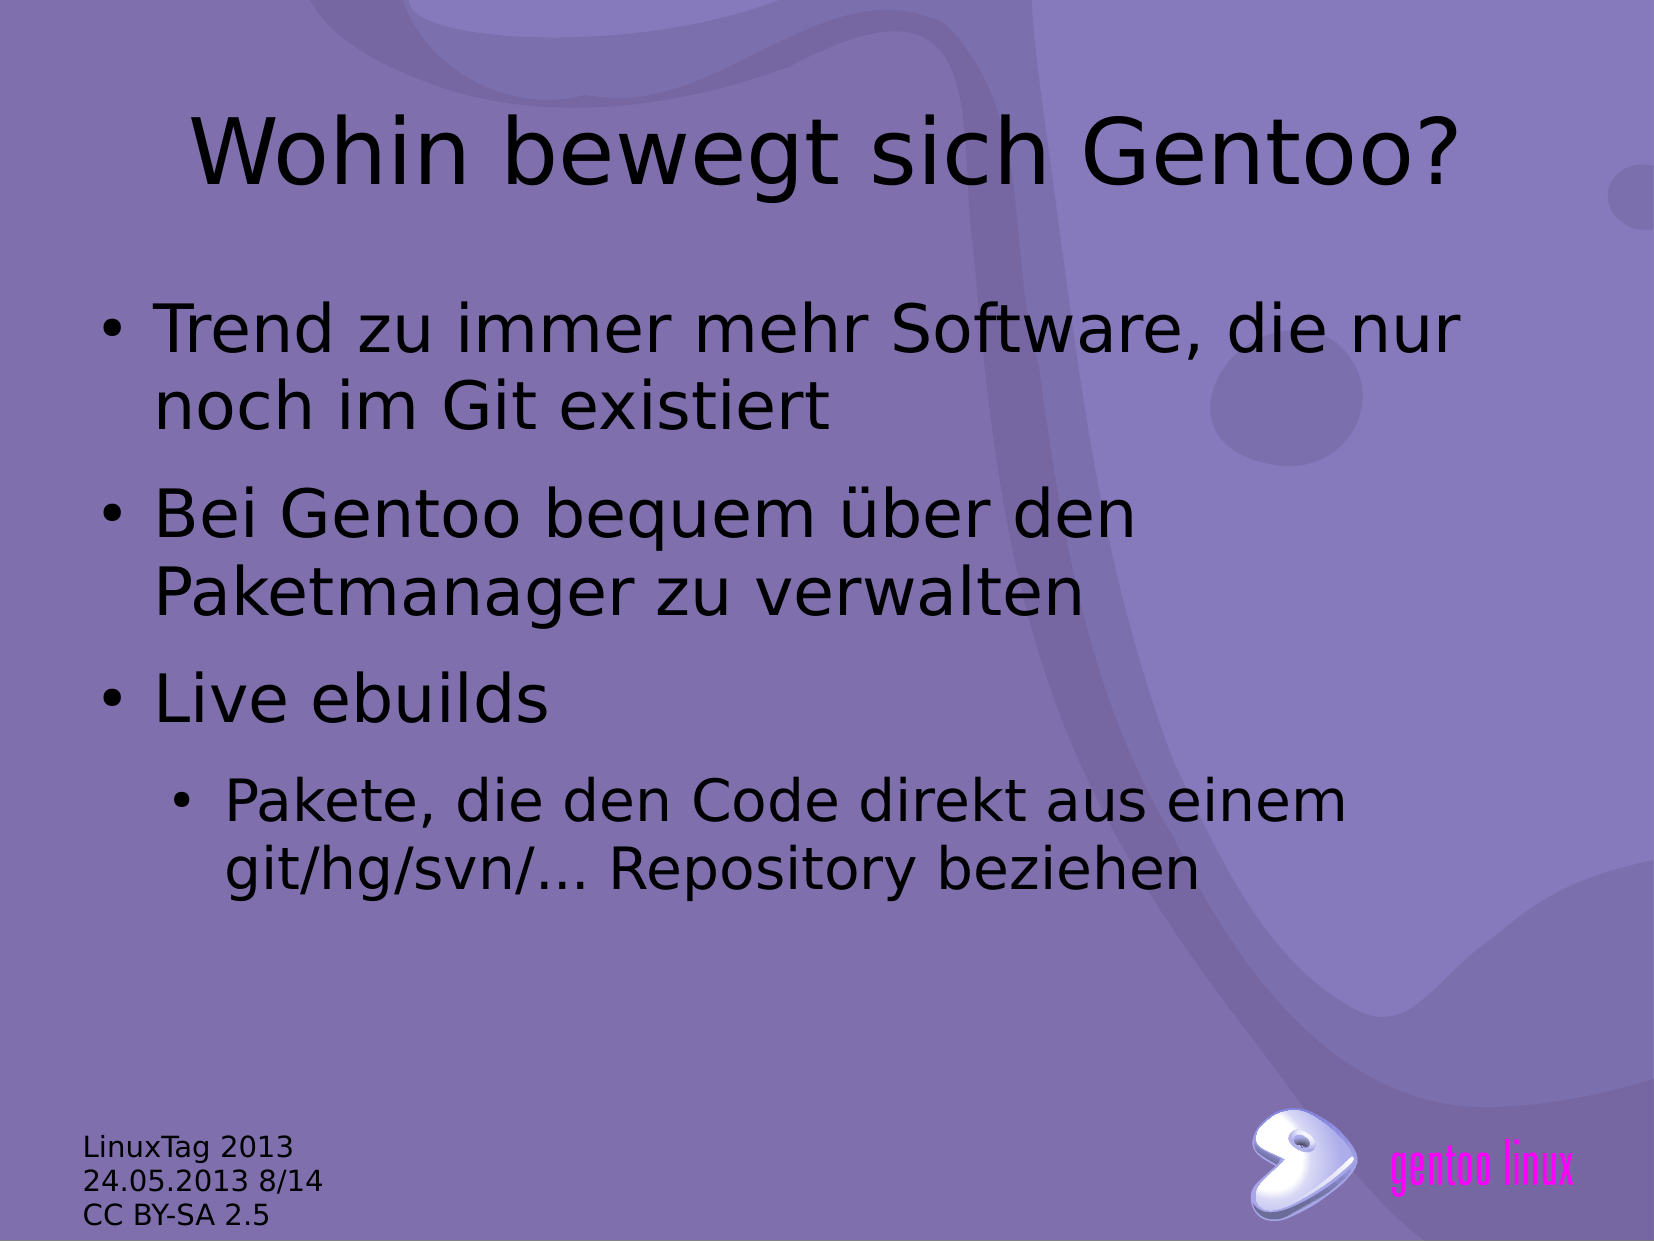

# Wohin bewegt sich Gentoo?
Trend zu immer mehr Software, die nur noch im Git existiert
Bei Gentoo bequem über den Paketmanager zu verwalten
Live ebuilds
Pakete, die den Code direkt aus einem git/hg/svn/... Repository beziehen